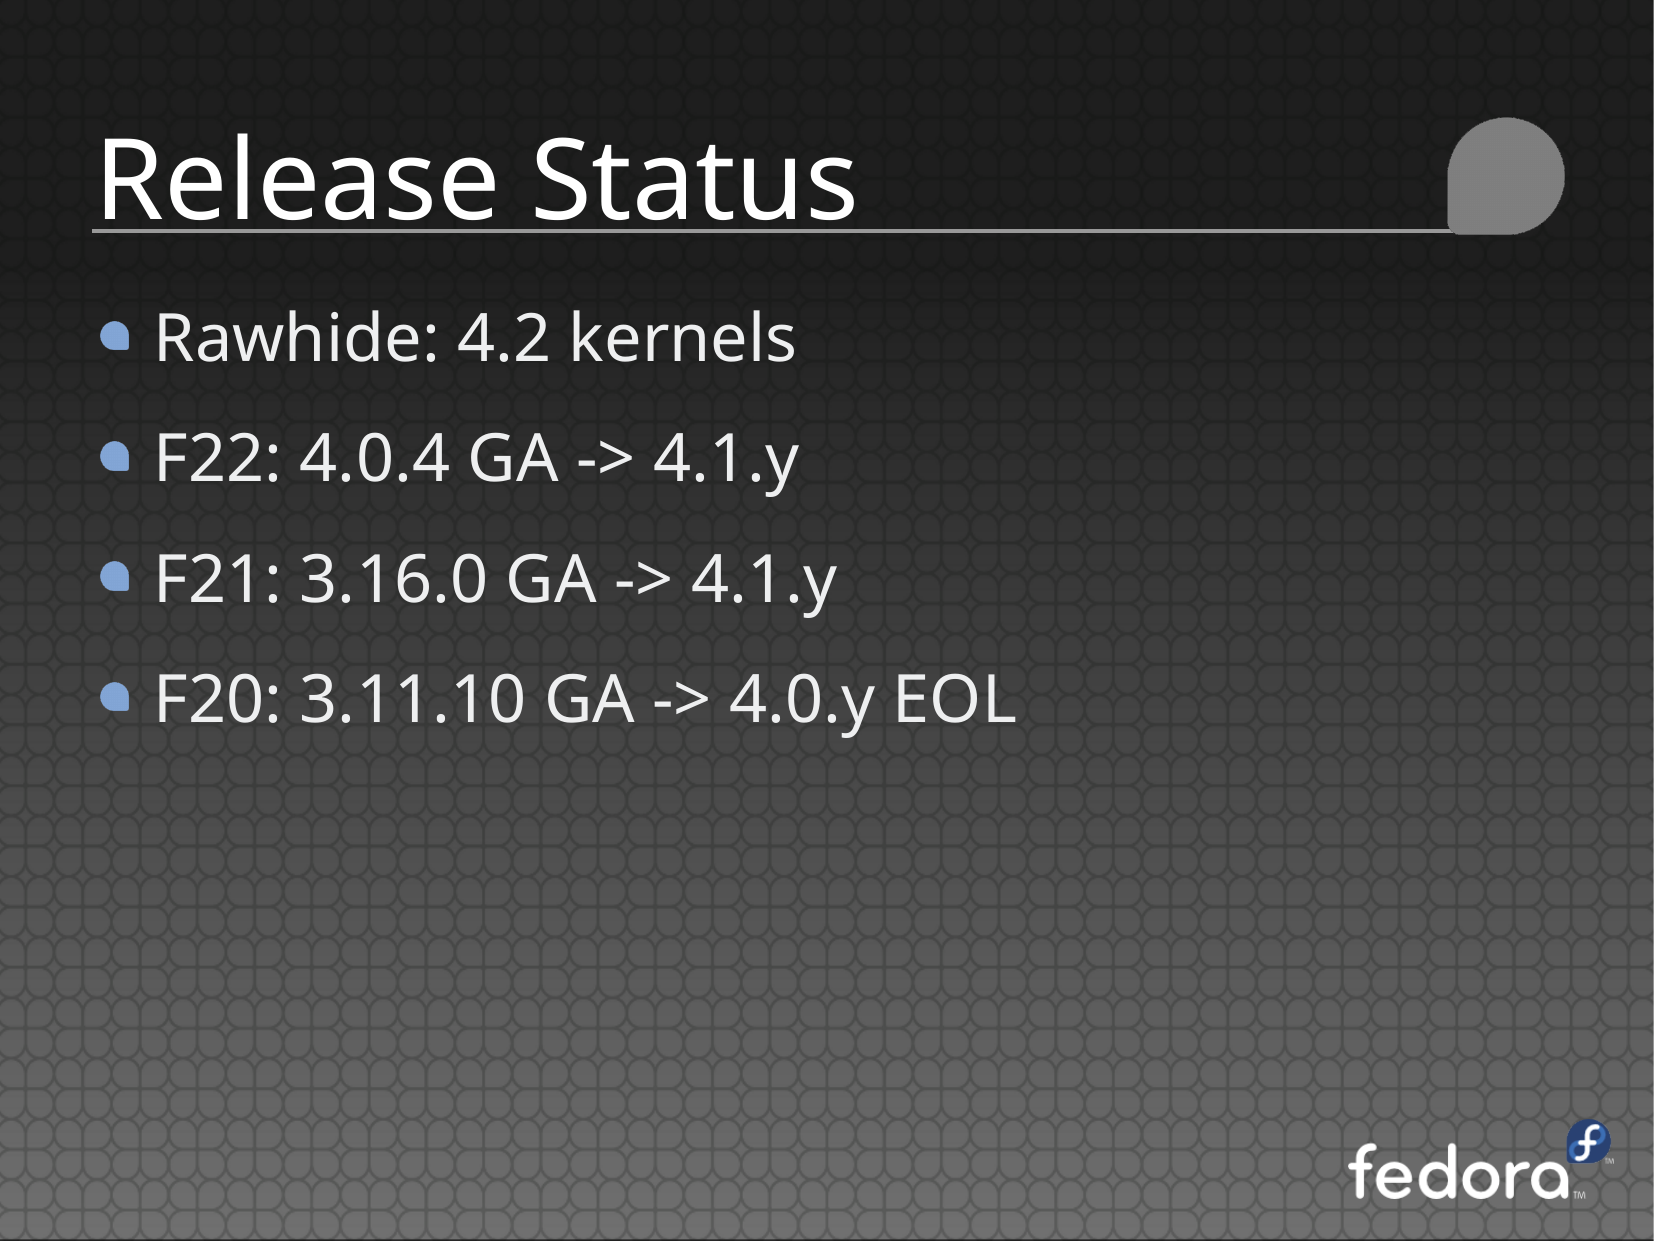

Release Status
# Rawhide: 4.2 kernels
F22: 4.0.4 GA -> 4.1.y
F21: 3.16.0 GA -> 4.1.y
F20: 3.11.10 GA -> 4.0.y EOL